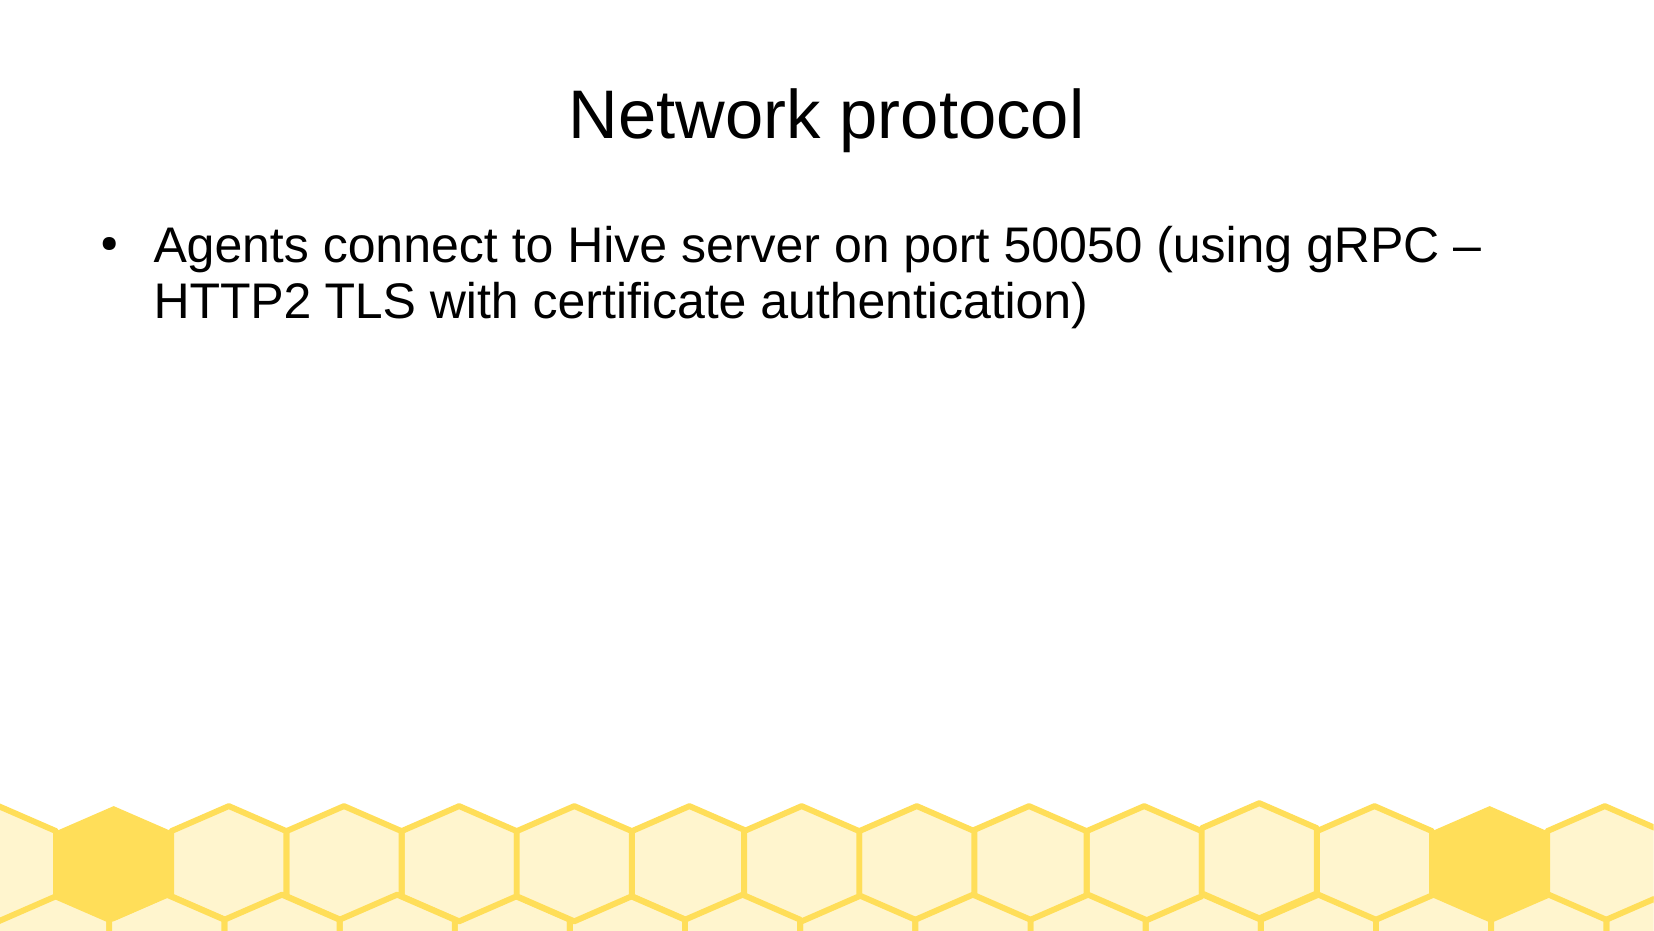

# Network protocol
Agents connect to Hive server on port 50050 (using gRPC – HTTP2 TLS with certificate authentication)